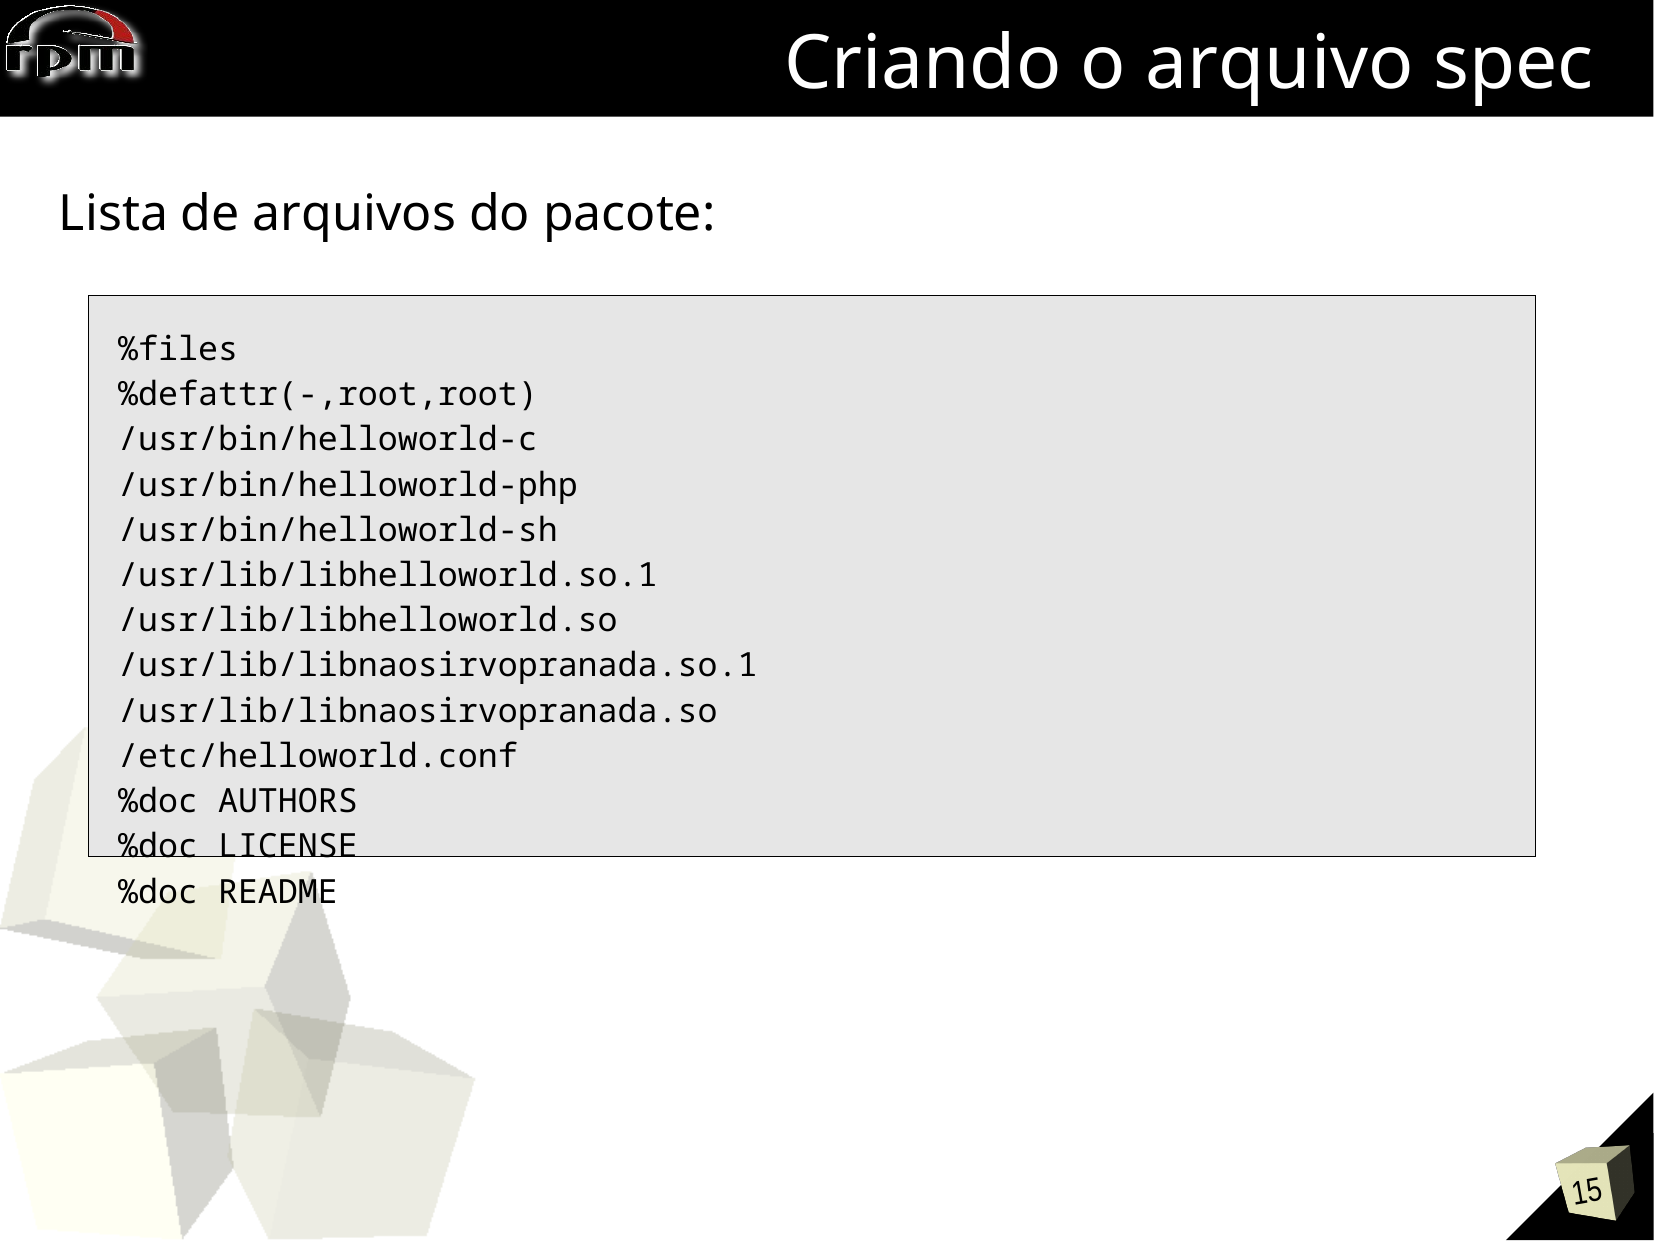

# Criando o arquivo spec
Lista de arquivos do pacote:
%files
%defattr(-,root,root)
/usr/bin/helloworld-c
/usr/bin/helloworld-php
/usr/bin/helloworld-sh
/usr/lib/libhelloworld.so.1
/usr/lib/libhelloworld.so
/usr/lib/libnaosirvopranada.so.1
/usr/lib/libnaosirvopranada.so
/etc/helloworld.conf
%doc AUTHORS
%doc LICENSE
%doc README